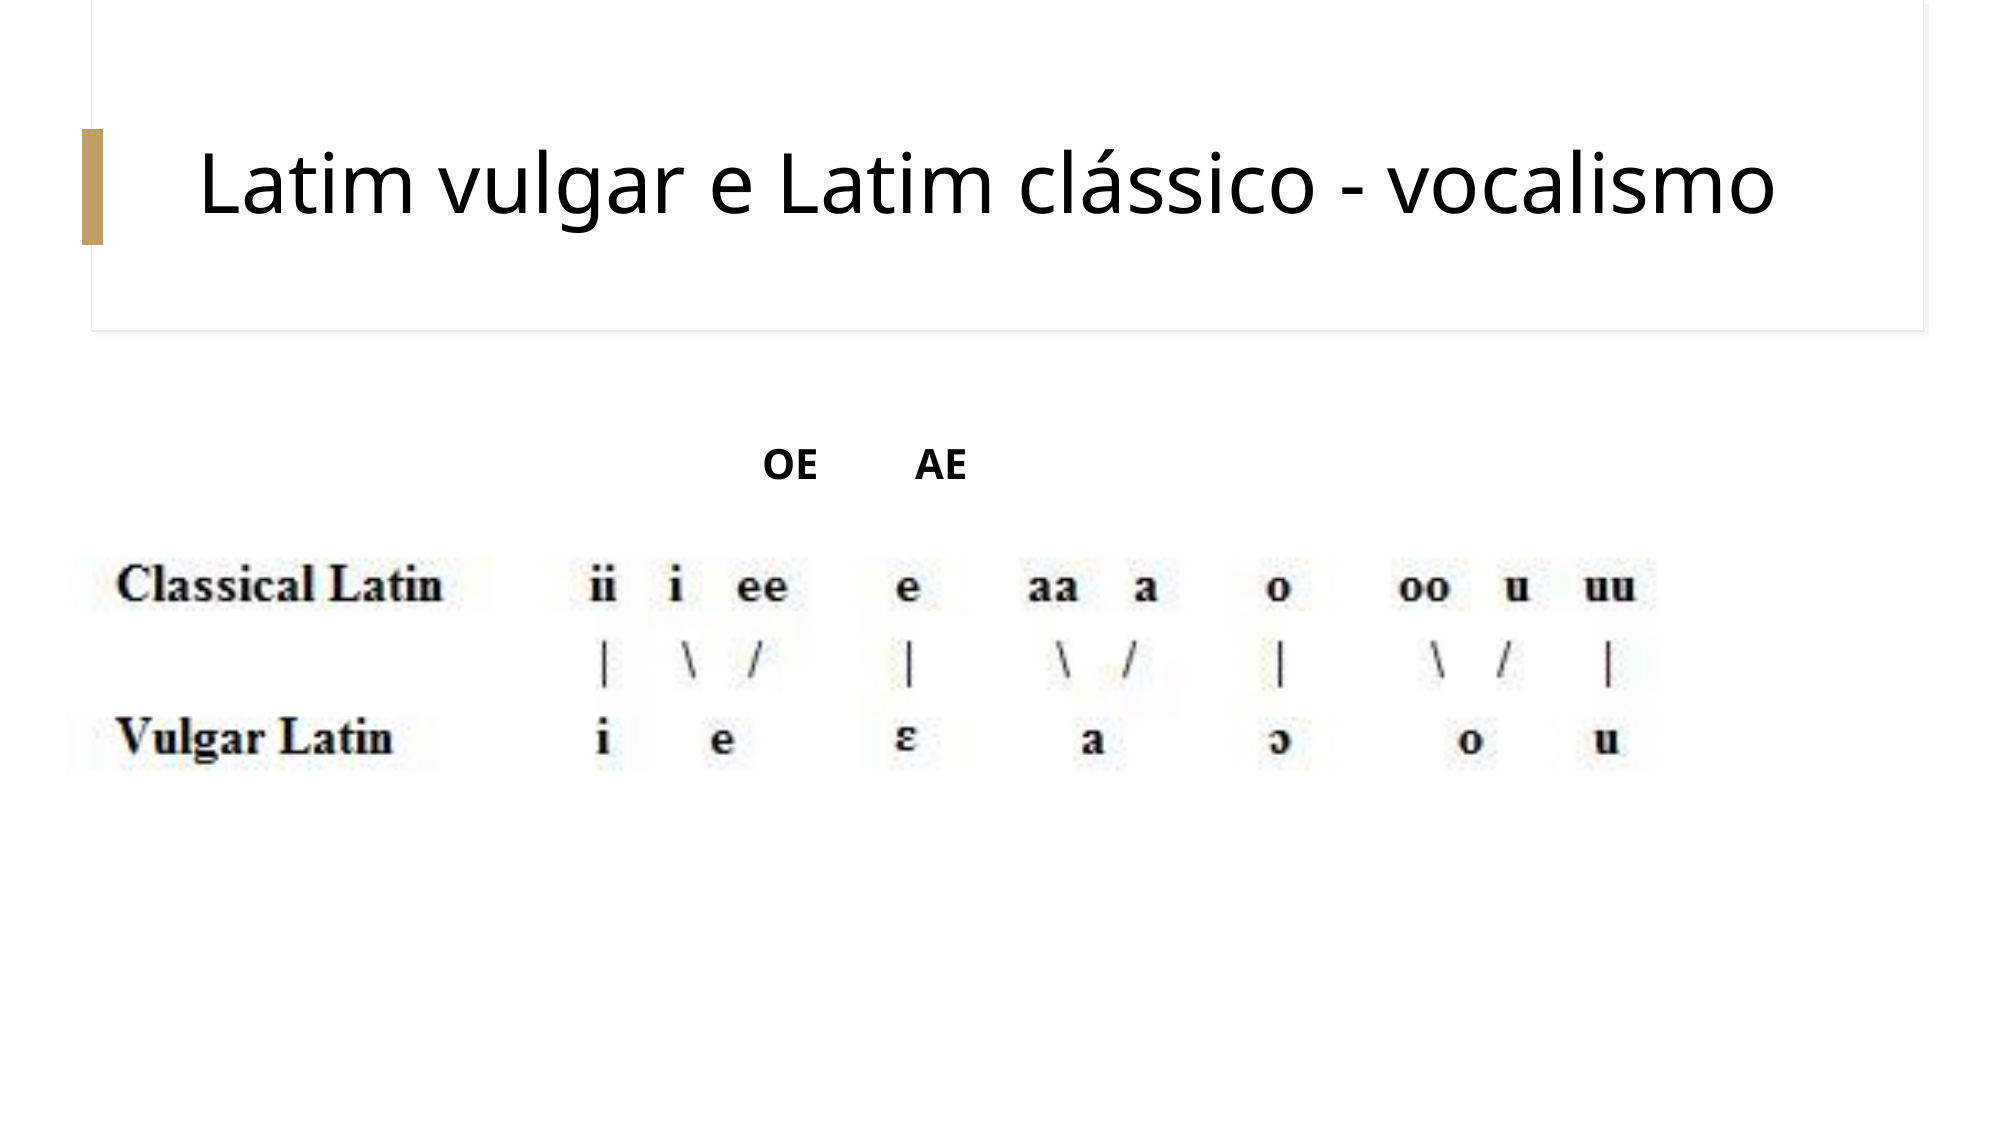

# Latim vulgar e Latim clássico - vocalismo
 OE AE